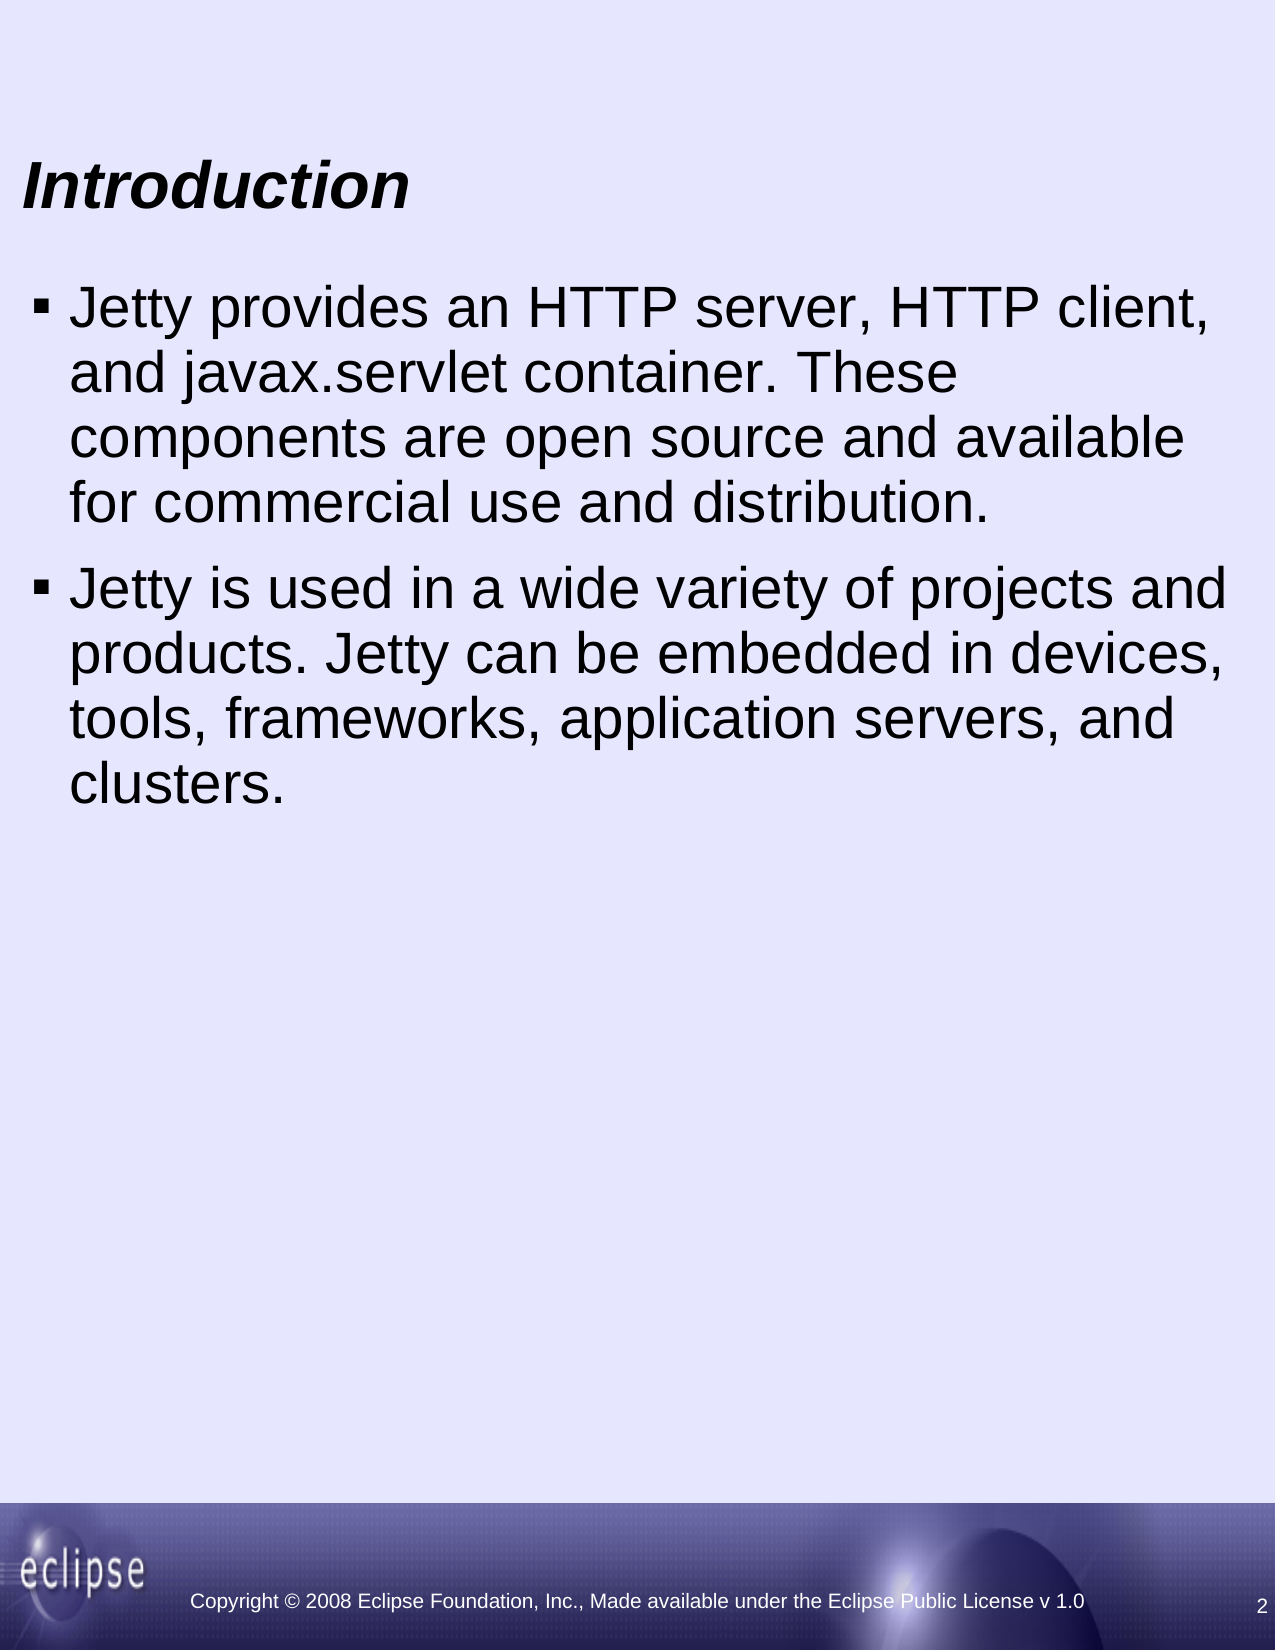

# Introduction
Jetty provides an HTTP server, HTTP client, and javax.servlet container. These components are open source and available for commercial use and distribution.
Jetty is used in a wide variety of projects and products. Jetty can be embedded in devices, tools, frameworks, application servers, and clusters.
2